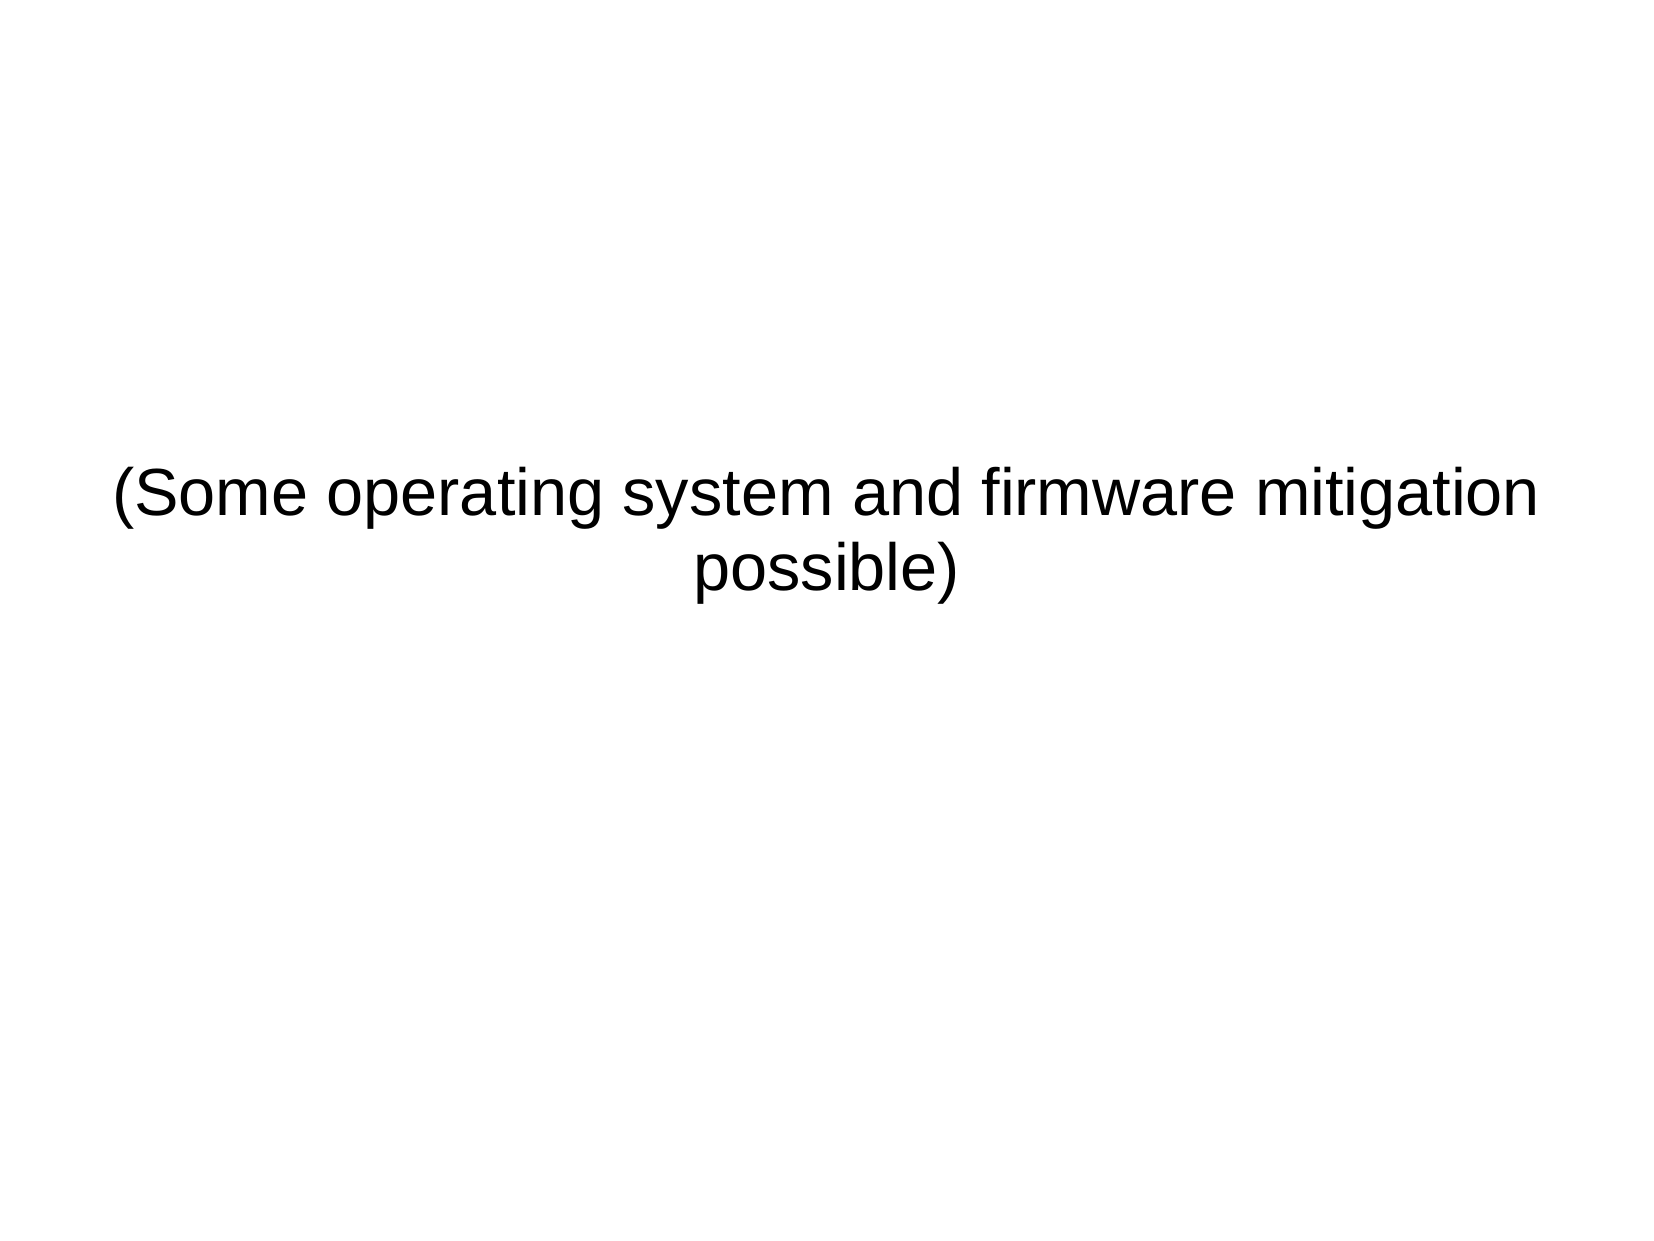

# (Some operating system and firmware mitigation possible)